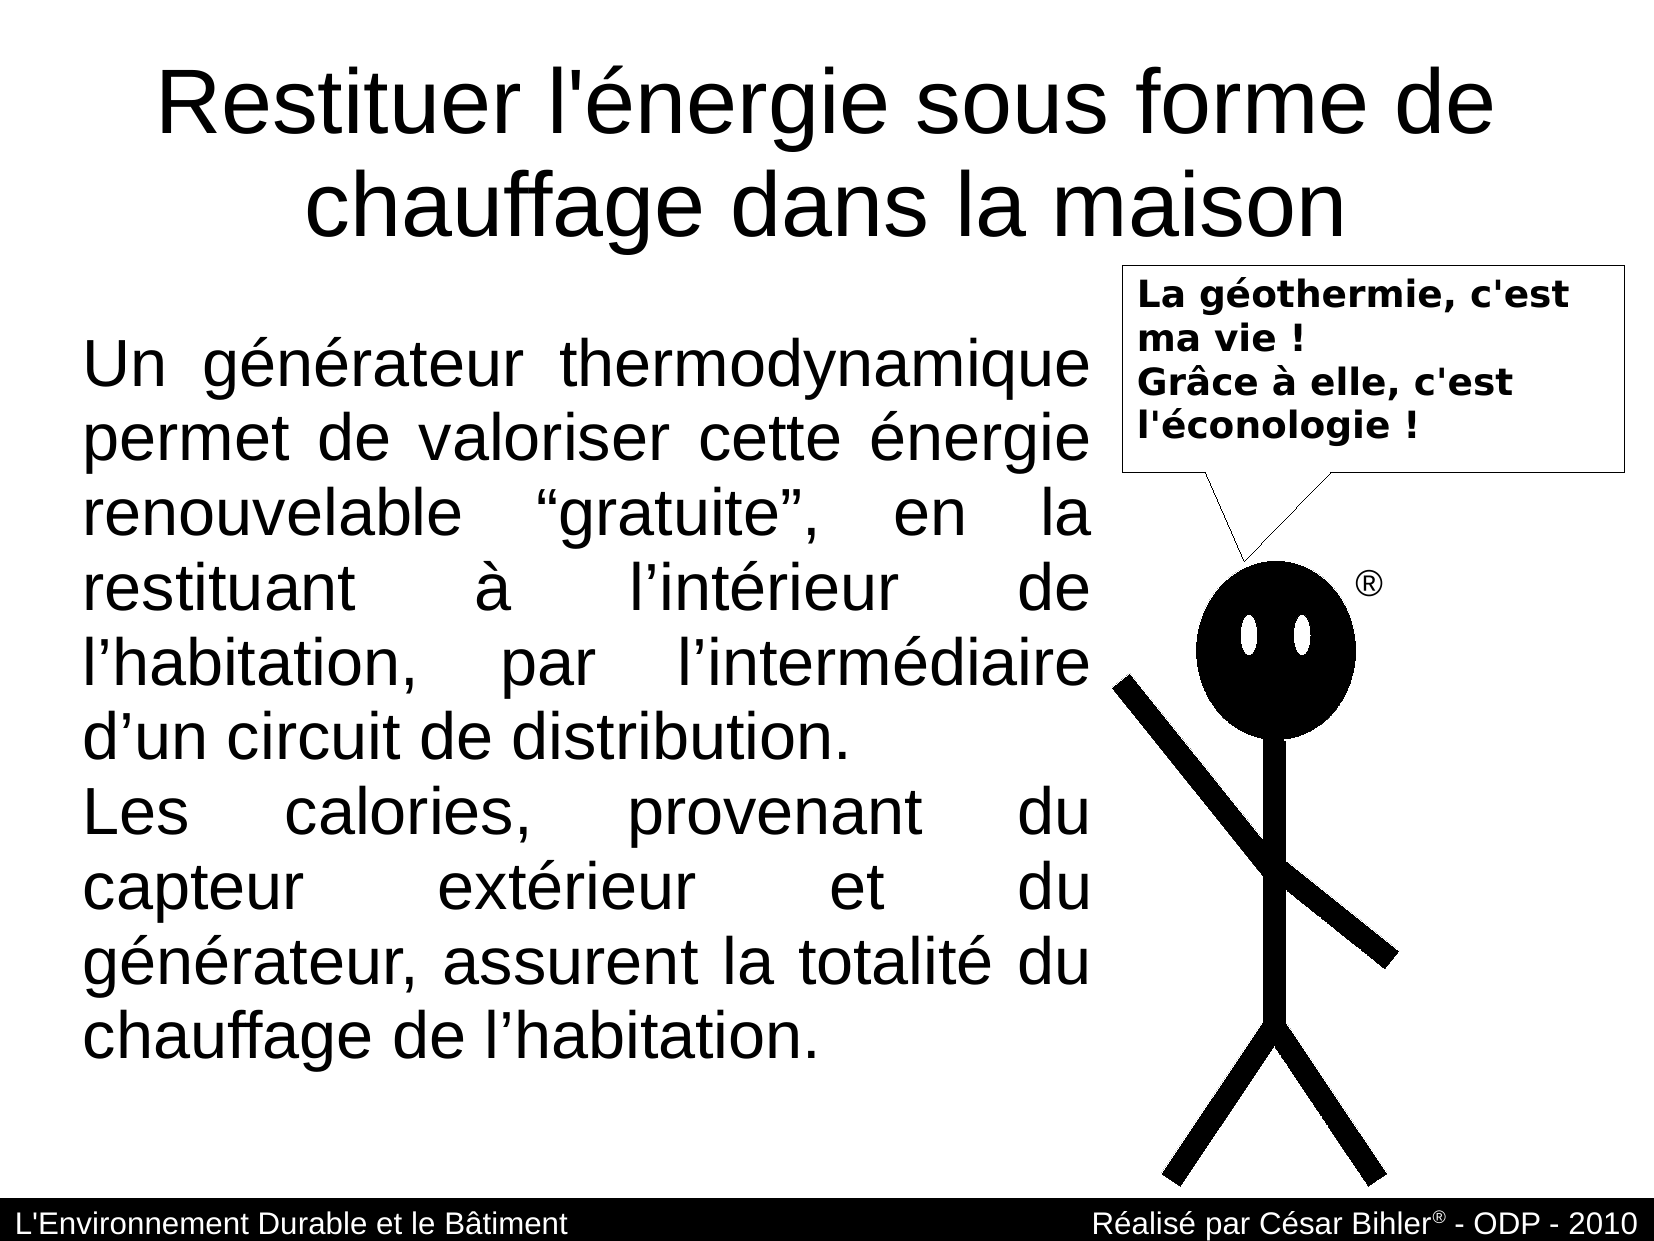

Restituer l'énergie sous forme de chauffage dans la maison
La géothermie, c'est ma vie !
Grâce à elle, c'est l'éconologie !
# Un générateur thermodynamique permet de valoriser cette énergie renouvelable “gratuite”, en la restituant à l’intérieur de l’habitation, par l’intermédiaire d’un circuit de distribution.
Les calories, provenant du capteur extérieur et du générateur, assurent la totalité du chauffage de l’habitation.
®
L'Environnement Durable et le Bâtiment							 Réalisé par César Bihler® - ODP - 2010